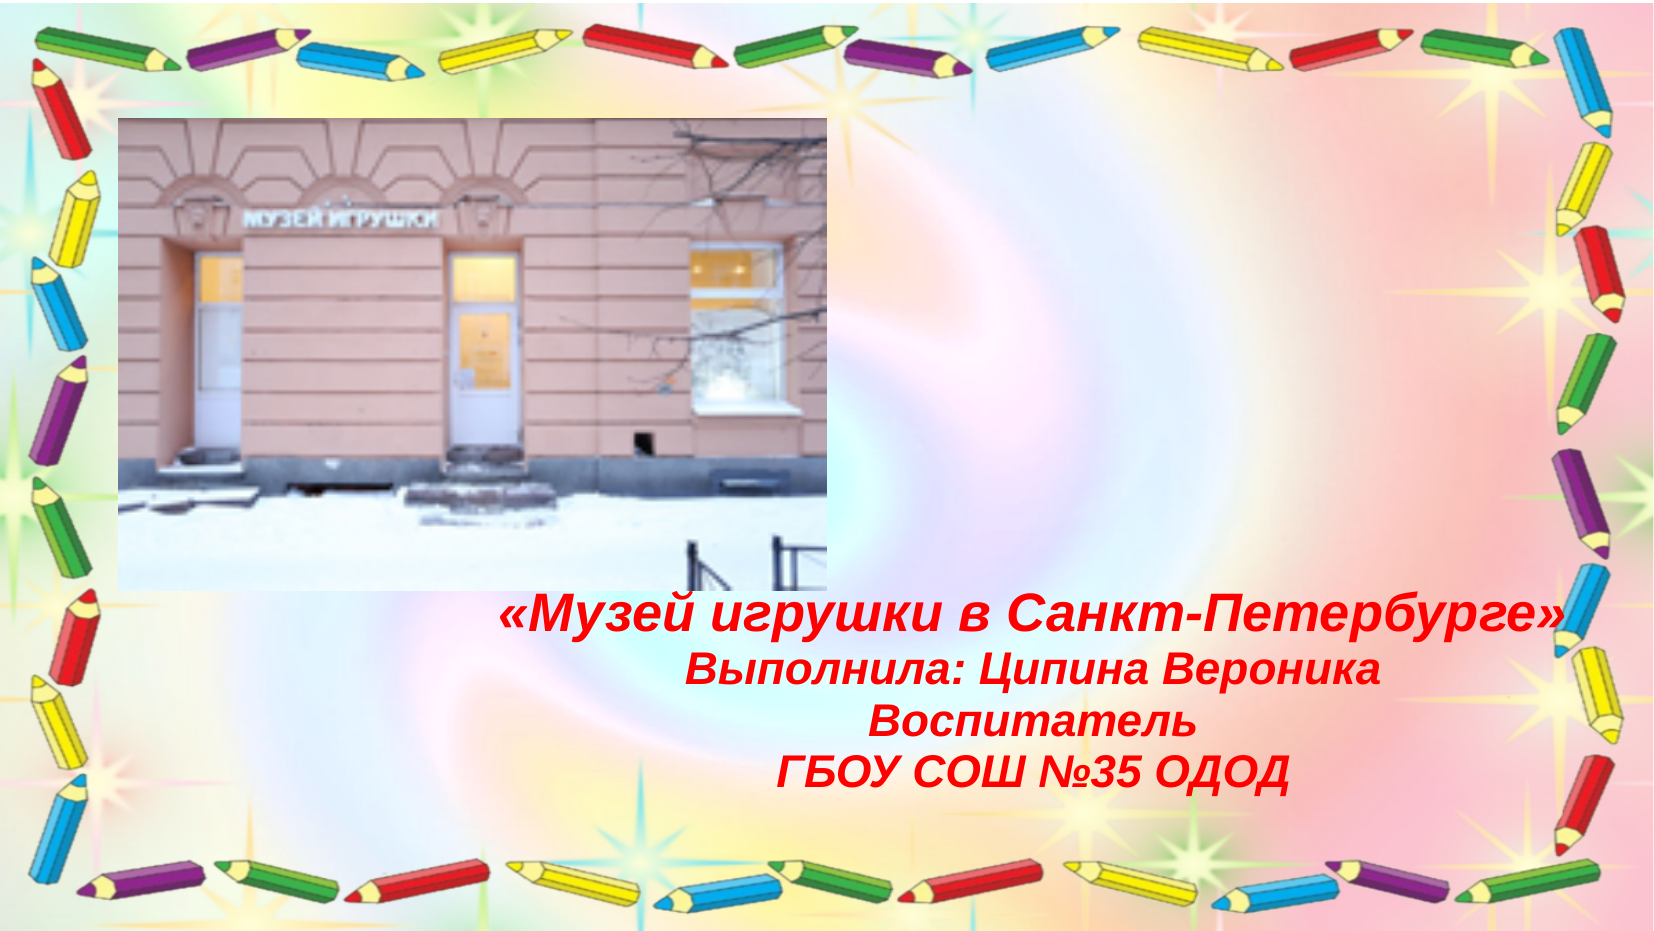

«Музей игрушки в Санкт-Петербурге»
Выполнила: Ципина Вероника
Воспитатель
ГБОУ СОШ №35 ОДОД
#